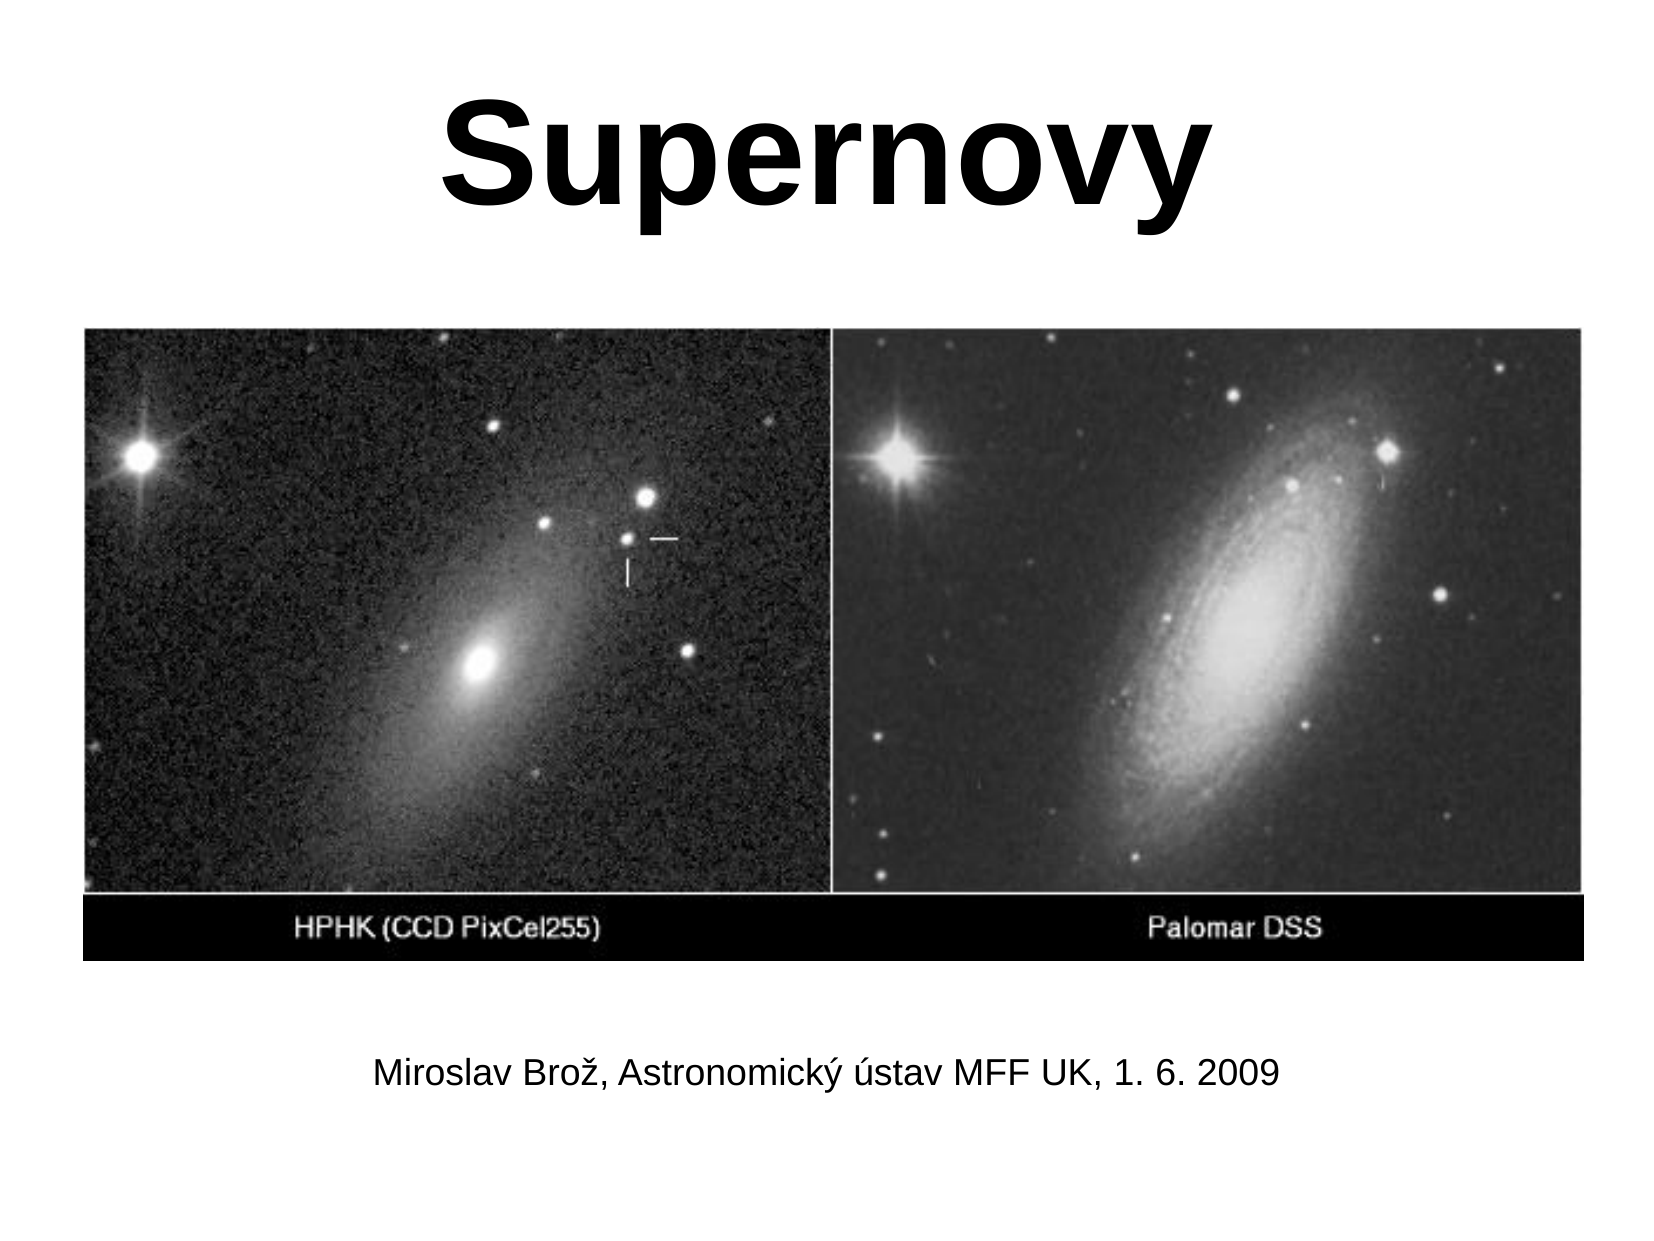

# Supernovy
Miroslav Brož, Astronomický ústav MFF UK, 1. 6. 2009